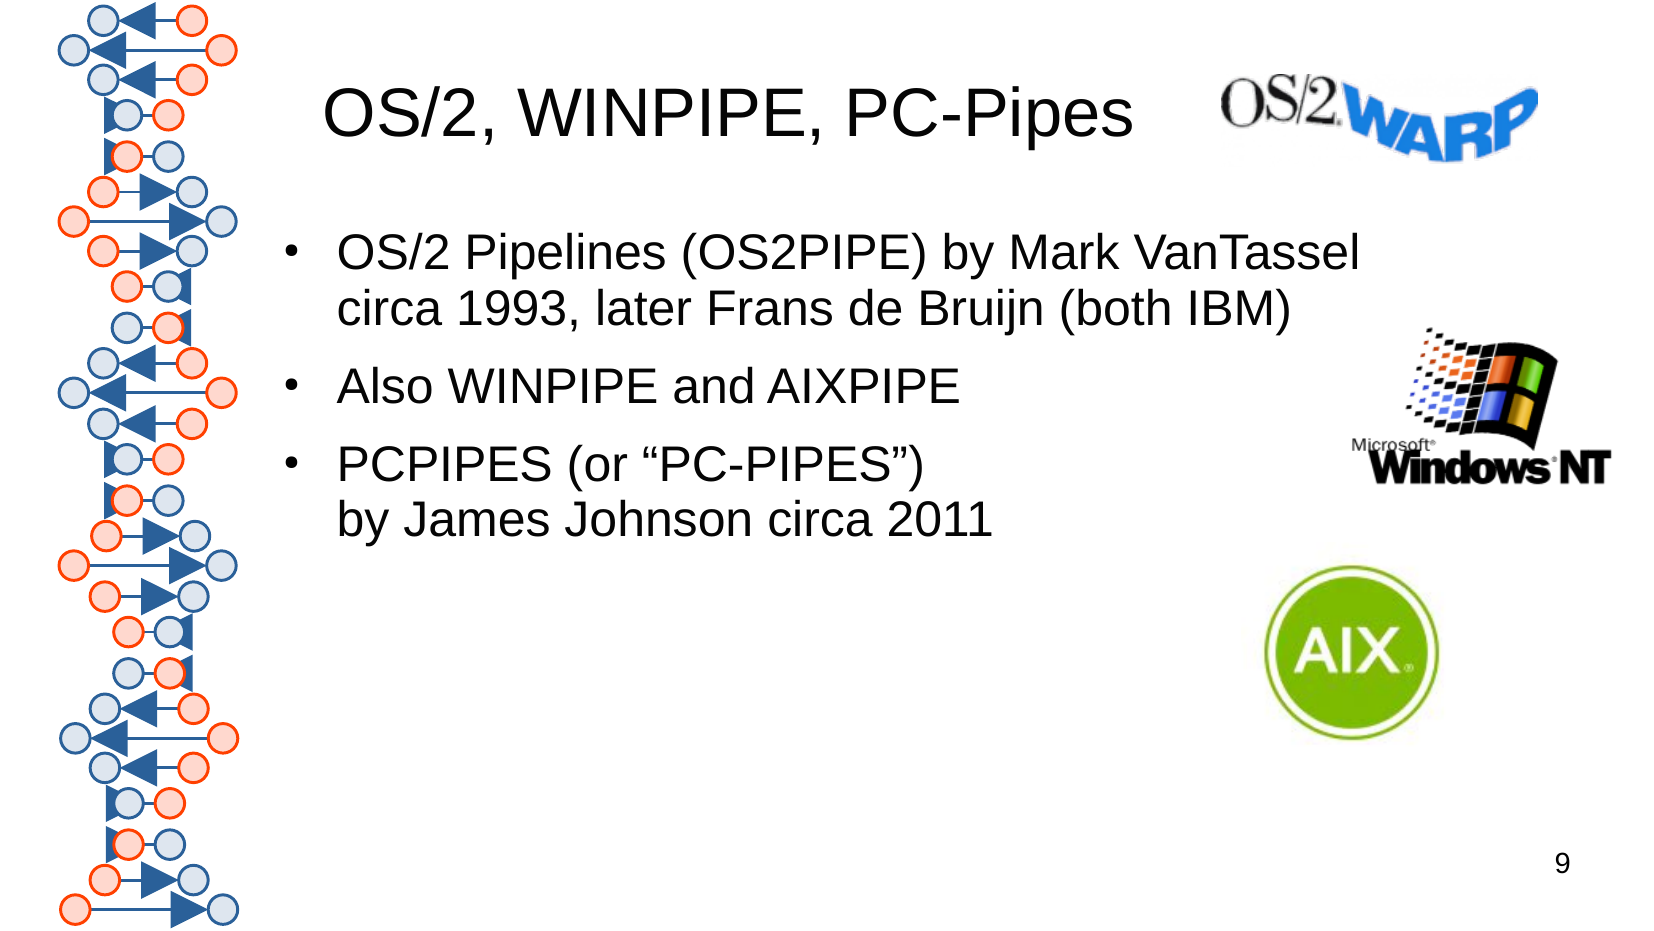

OS/2, WINPIPE, PC-Pipes
# OS/2 Pipelines (OS2PIPE) by Mark VanTassel circa 1993, later Frans de Bruijn (both IBM)
Also WINPIPE and AIXPIPE
PCPIPES (or “PC-PIPES”)
by James Johnson circa 2011
9